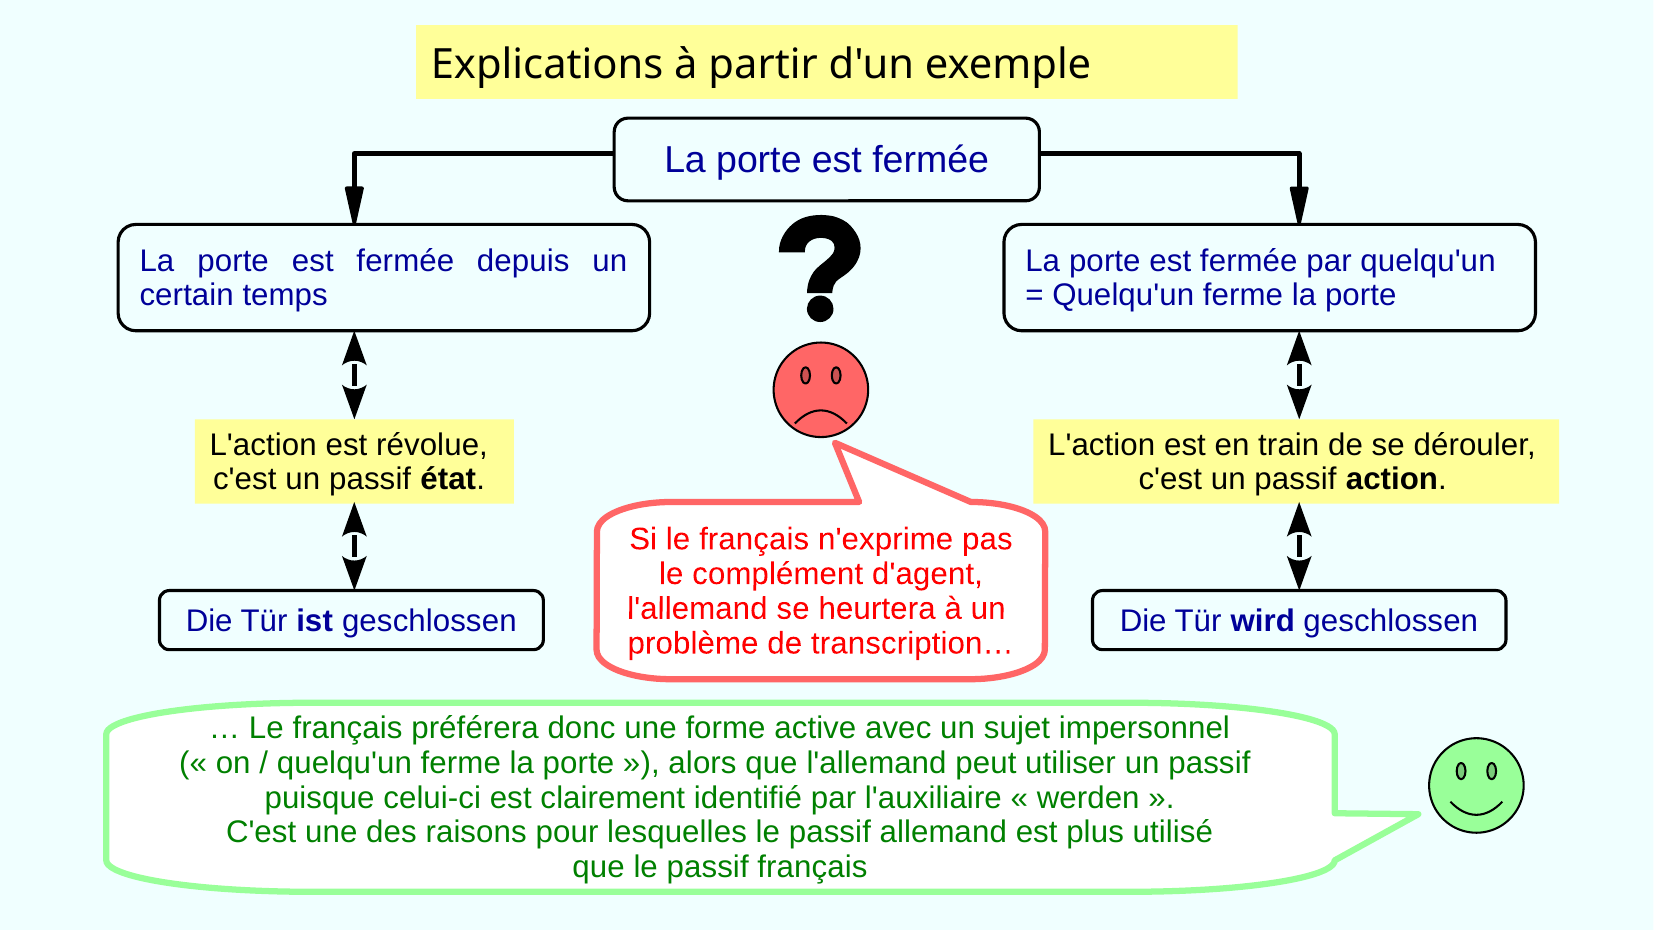

Explications à partir d'un exemple
La porte est fermée
La porte est fermée depuis un certain temps
La porte est fermée par quelqu'un
= Quelqu'un ferme la porte
L'action est révolue, c'est un passif état.
L'action est en train de se dérouler, c'est un passif action.
Si le français n'exprime pas
le complément d'agent,
l'allemand se heurtera à un
problème de transcription…
Die Tür ist geschlossen
Die Tür wird geschlossen
… Le français préférera donc une forme active avec un sujet impersonnel
(« on / quelqu'un ferme la porte »), alors que l'allemand peut utiliser un passif
puisque celui-ci est clairement identifié par l'auxiliaire « werden ».
C'est une des raisons pour lesquelles le passif allemand est plus utilisé
que le passif français